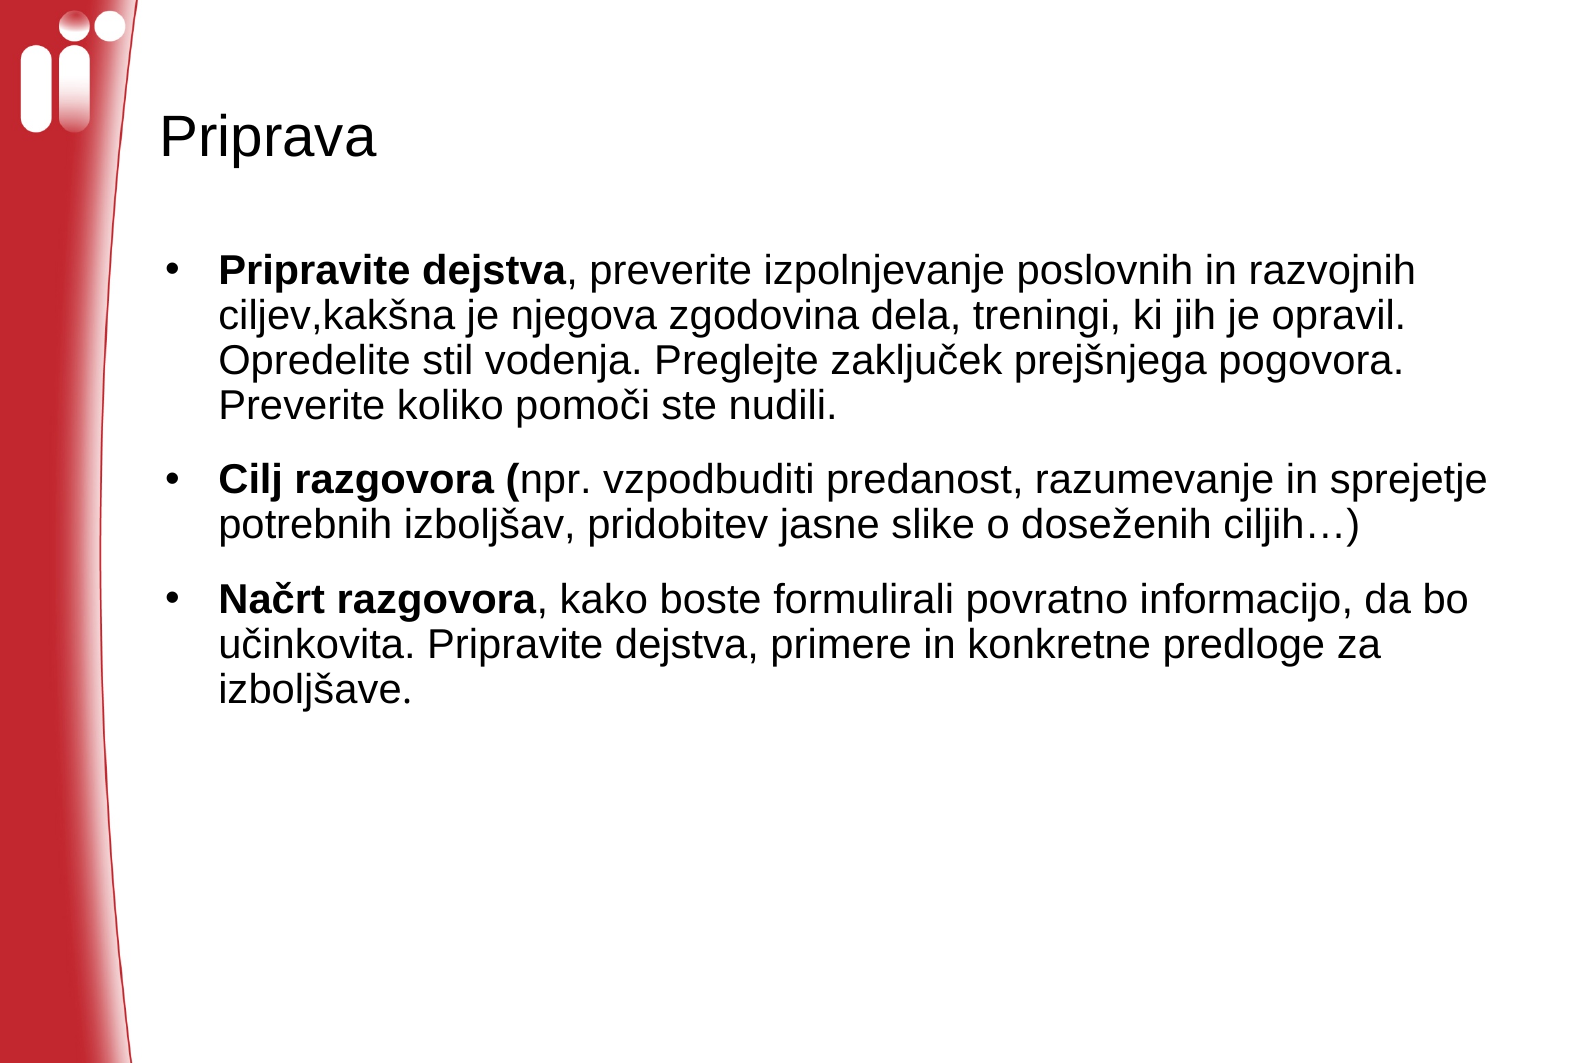

# Priprava
Pripravite dejstva, preverite izpolnjevanje poslovnih in razvojnih ciljev,kakšna je njegova zgodovina dela, treningi, ki jih je opravil. Opredelite stil vodenja. Preglejte zaključek prejšnjega pogovora. Preverite koliko pomoči ste nudili.
Cilj razgovora (npr. vzpodbuditi predanost, razumevanje in sprejetje potrebnih izboljšav, pridobitev jasne slike o doseženih ciljih…)
Načrt razgovora, kako boste formulirali povratno informacijo, da bo učinkovita. Pripravite dejstva, primere in konkretne predloge za izboljšave.